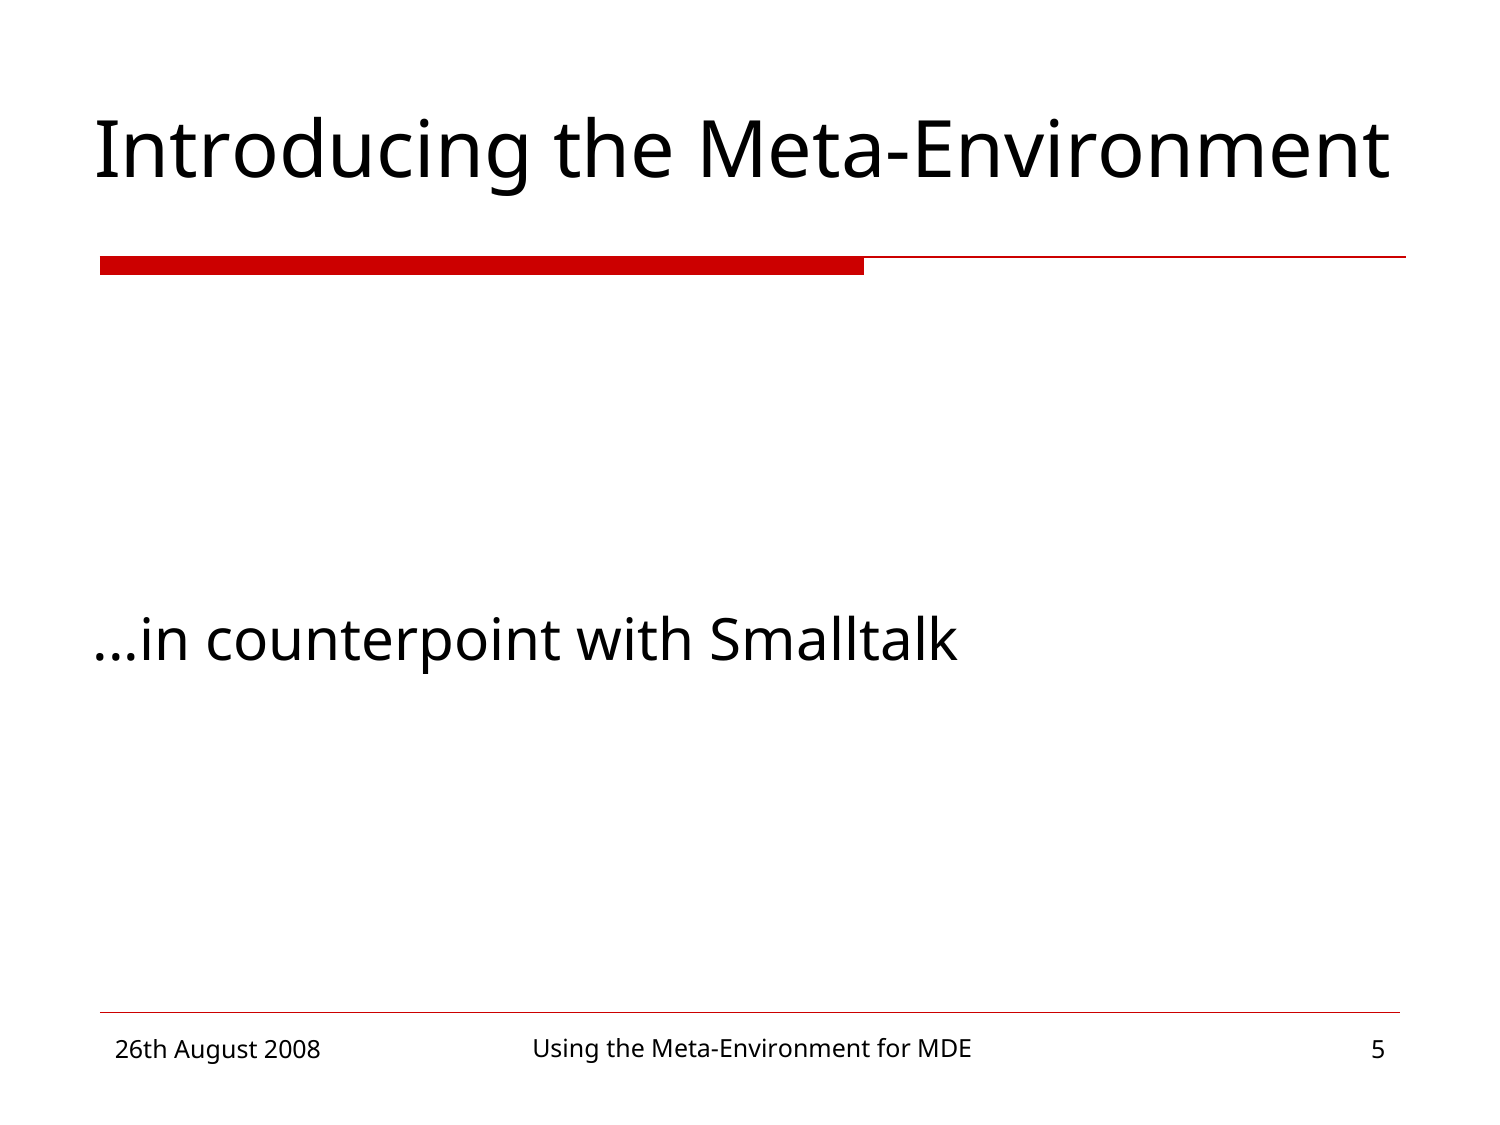

# Introducing the Meta-Environment
...in counterpoint with Smalltalk
Using the Meta-Environment for MDE
26th August 2008
5